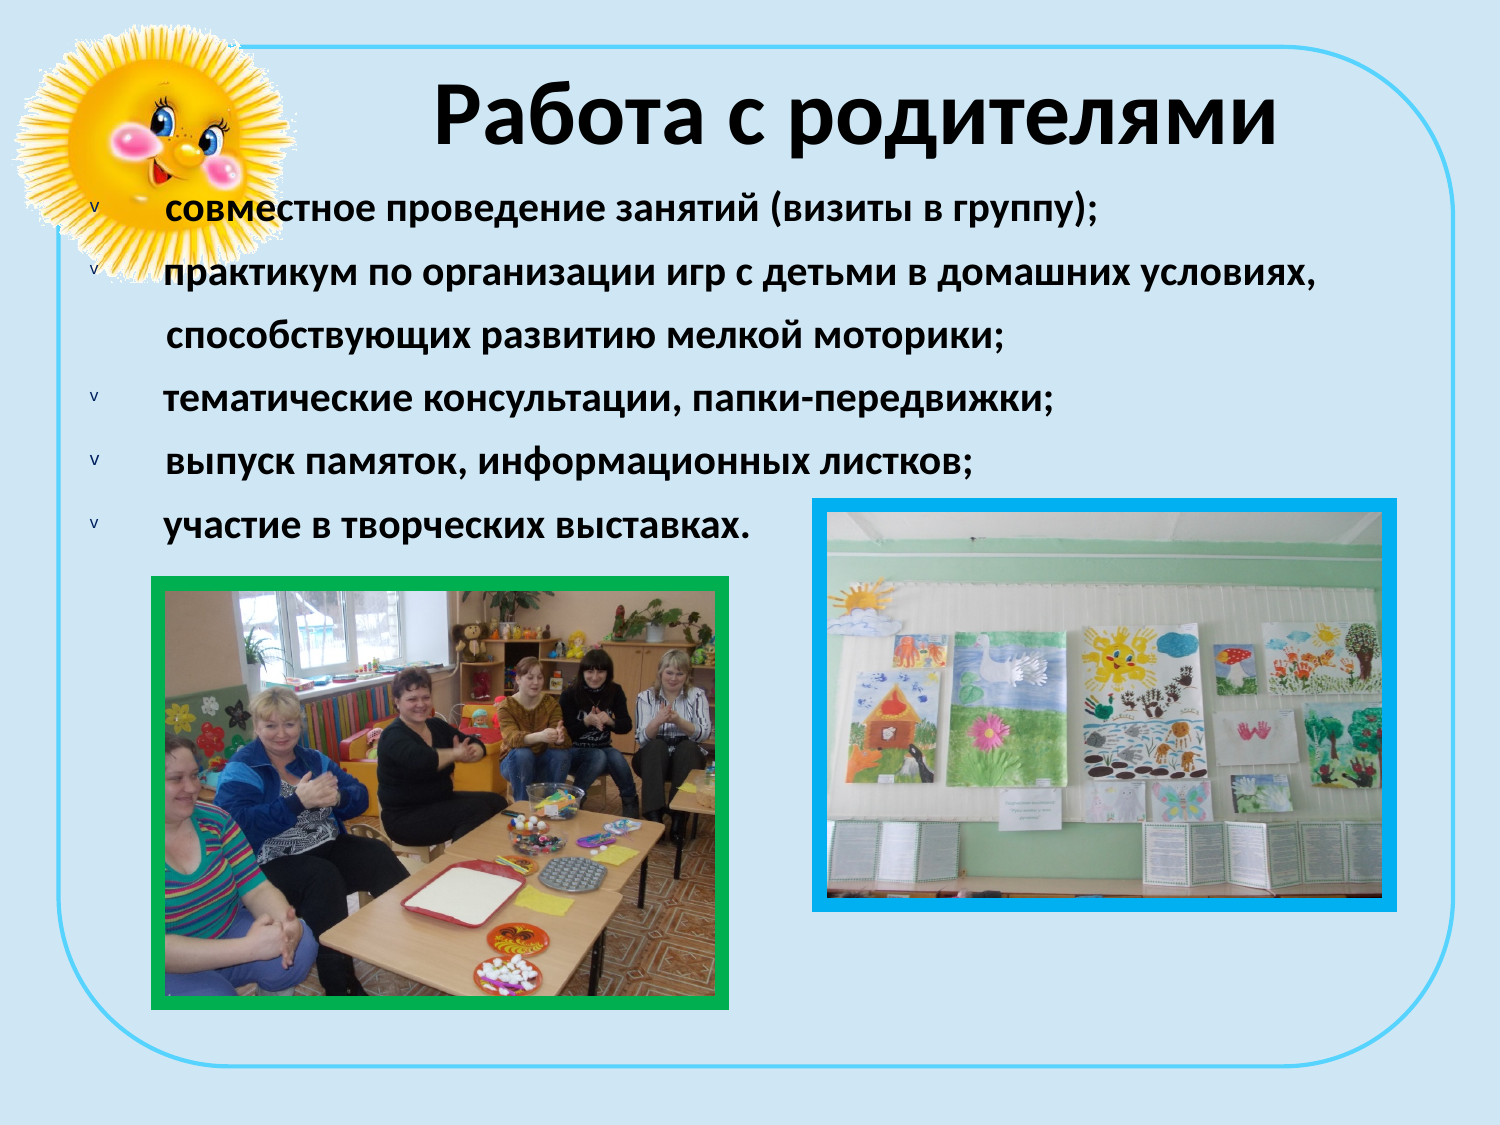

# Работа с родителями
 совместное проведение занятий (визиты в группу);
 практикум по организации игр с детьми в домашних условиях,
 способствующих развитию мелкой моторики;
 тематические консультации, папки-передвижки;
 выпуск памяток, информационных листков;
 участие в творческих выставках.